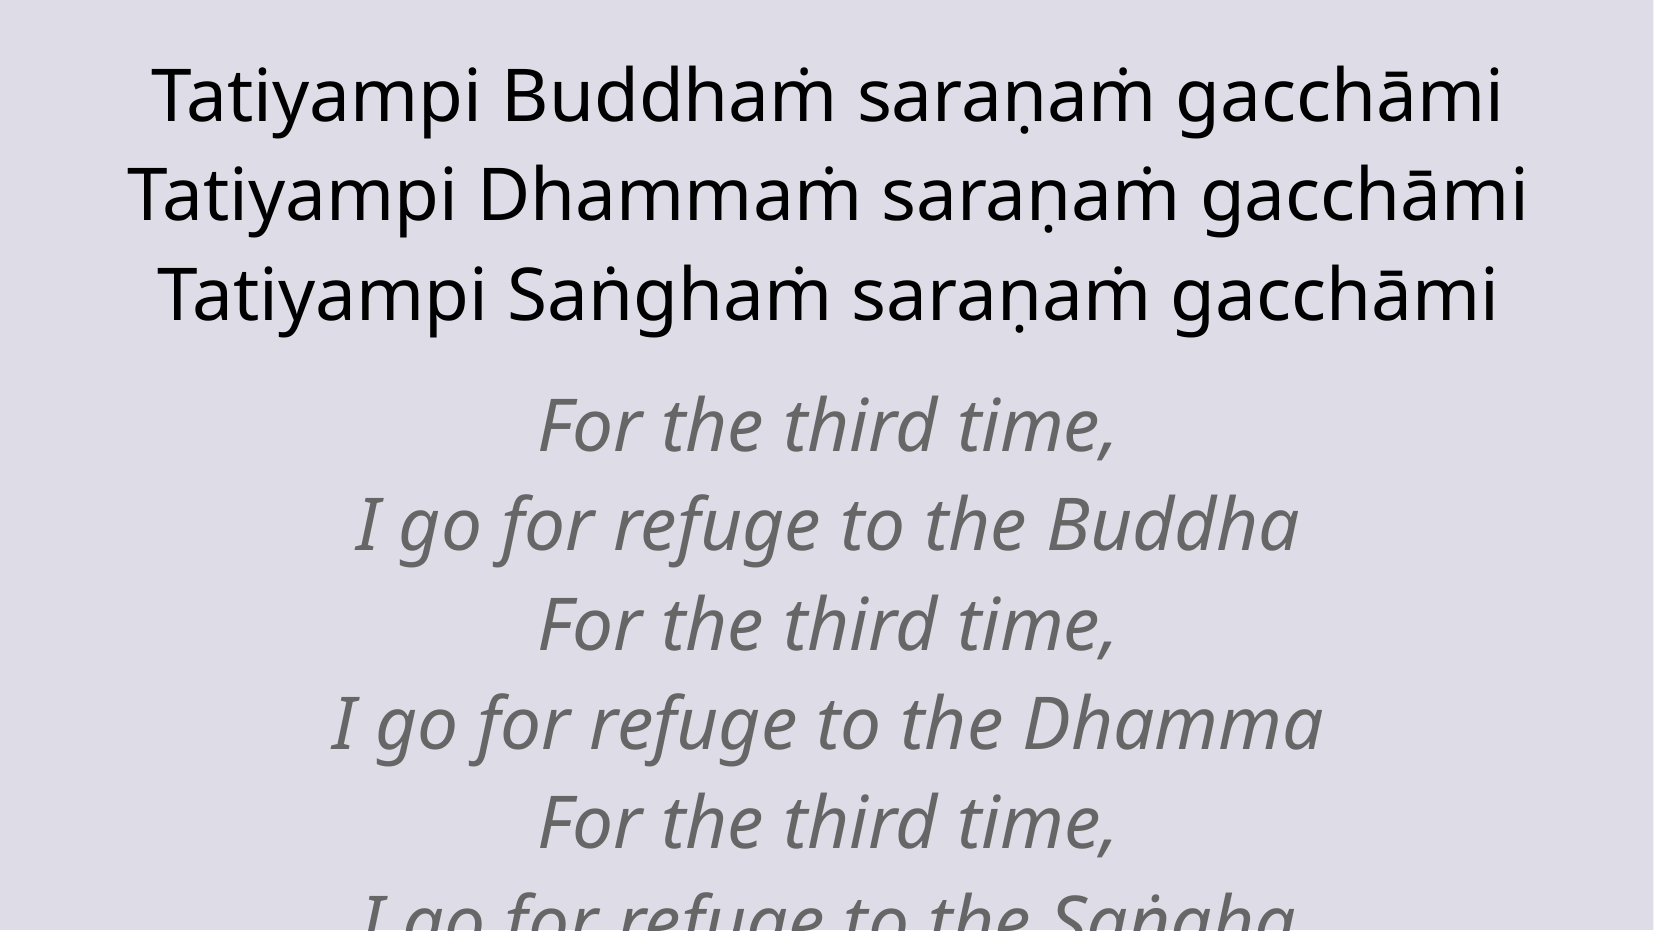

# Tatiyampi Buddhaṁ saraṇaṁ gacchāmi
Tatiyampi Dhammaṁ saraṇaṁ gacchāmi
Tatiyampi Saṅghaṁ saraṇaṁ gacchāmi
For the third time,
I go for refuge to the Buddha
For the third time,
I go for refuge to the Dhamma
For the third time,
I go for refuge to the Saṅgha